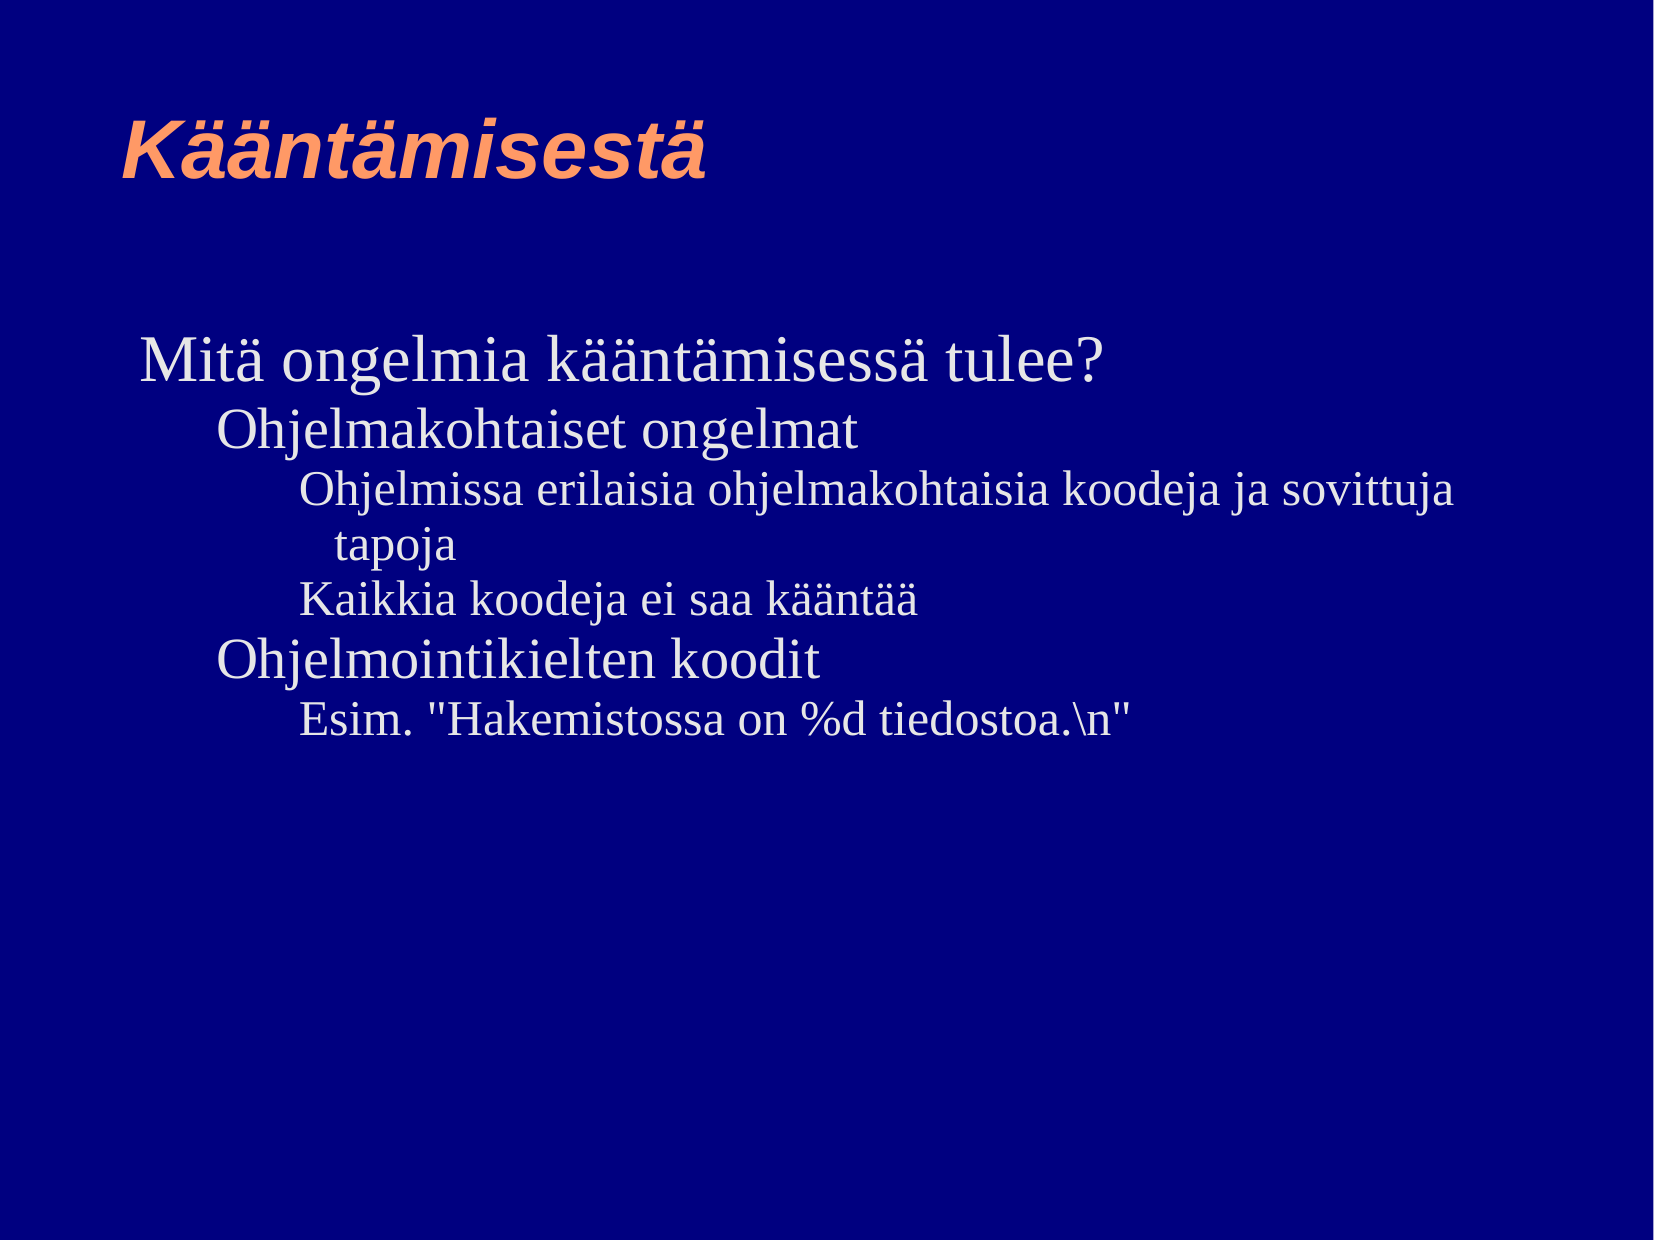

# Kääntämisestä
Mitä ongelmia kääntämisessä tulee?
Ohjelmakohtaiset ongelmat
Ohjelmissa erilaisia ohjelmakohtaisia koodeja ja sovittuja tapoja
Kaikkia koodeja ei saa kääntää
Ohjelmointikielten koodit
Esim. "Hakemistossa on %d tiedostoa.\n"